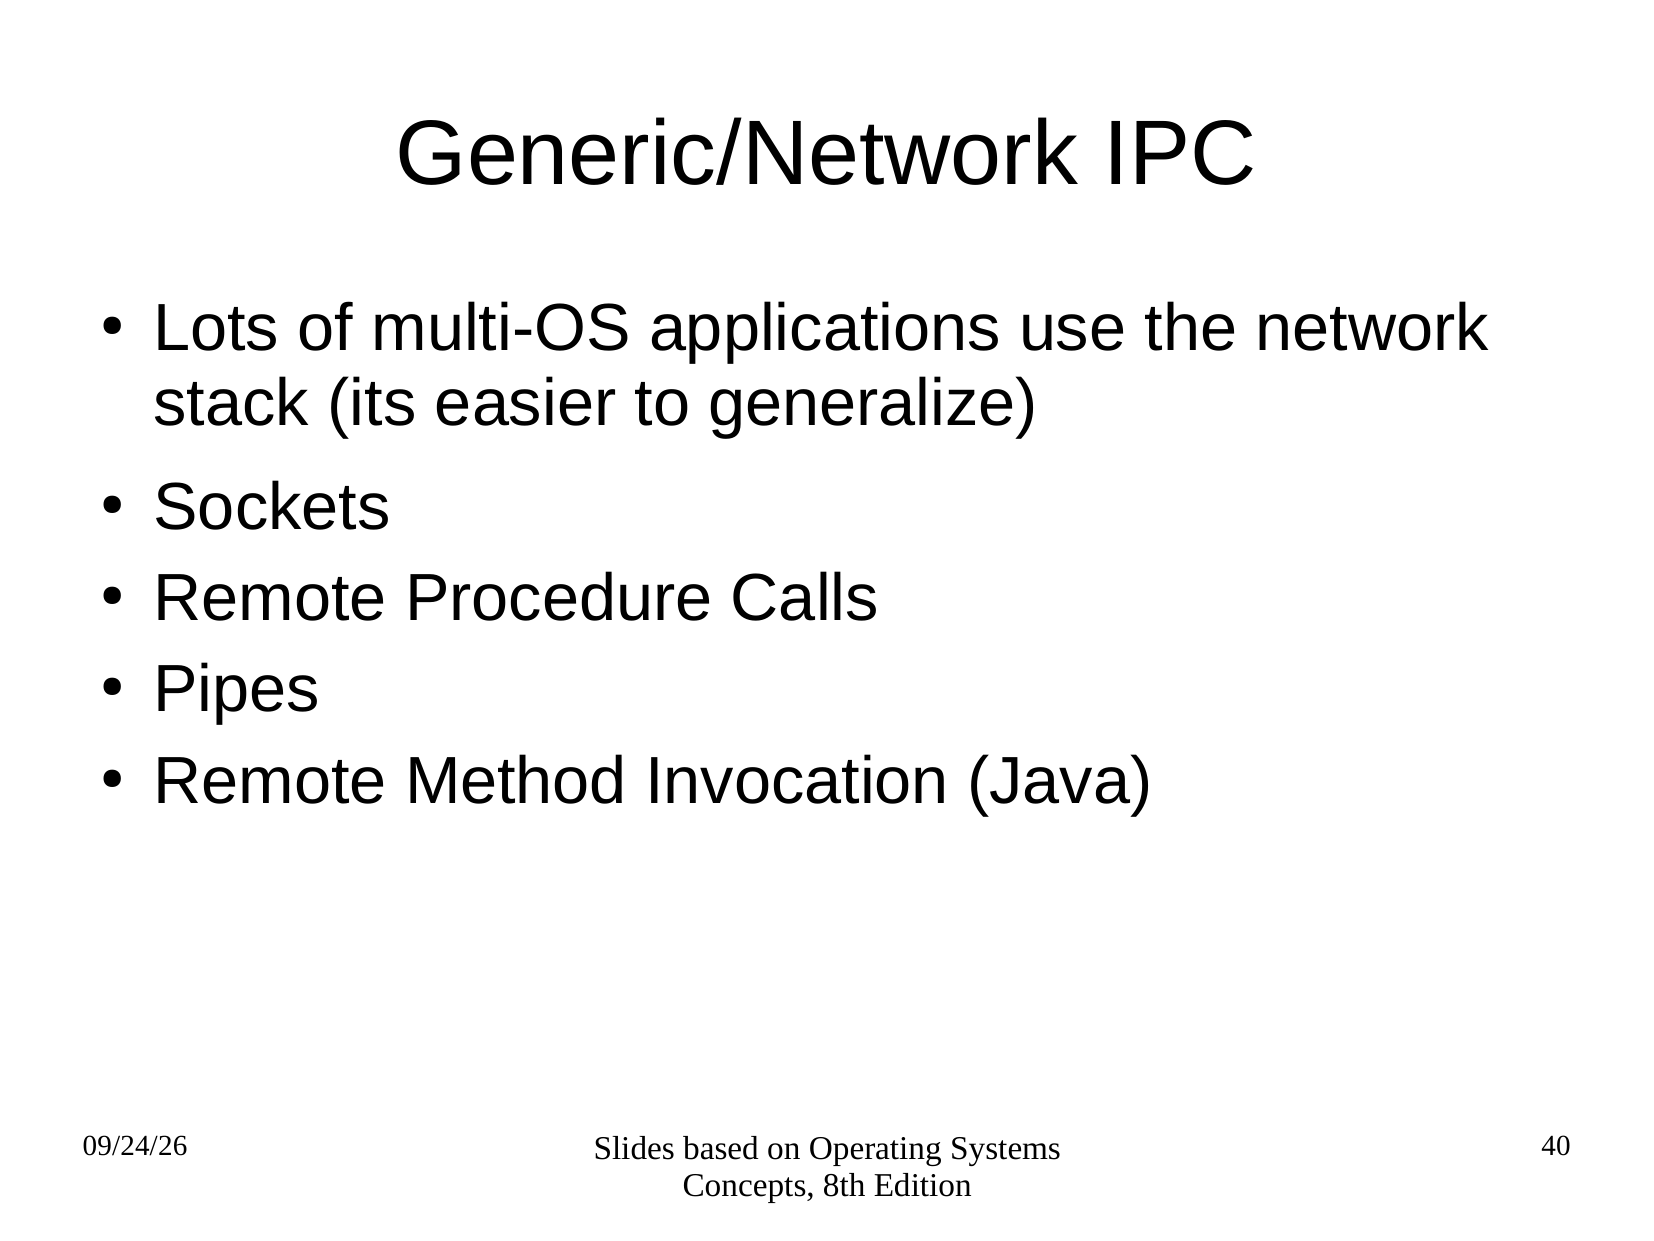

# Generic/Network IPC
Lots of multi-OS applications use the network stack (its easier to generalize)
Sockets
Remote Procedure Calls
Pipes
Remote Method Invocation (Java)
40